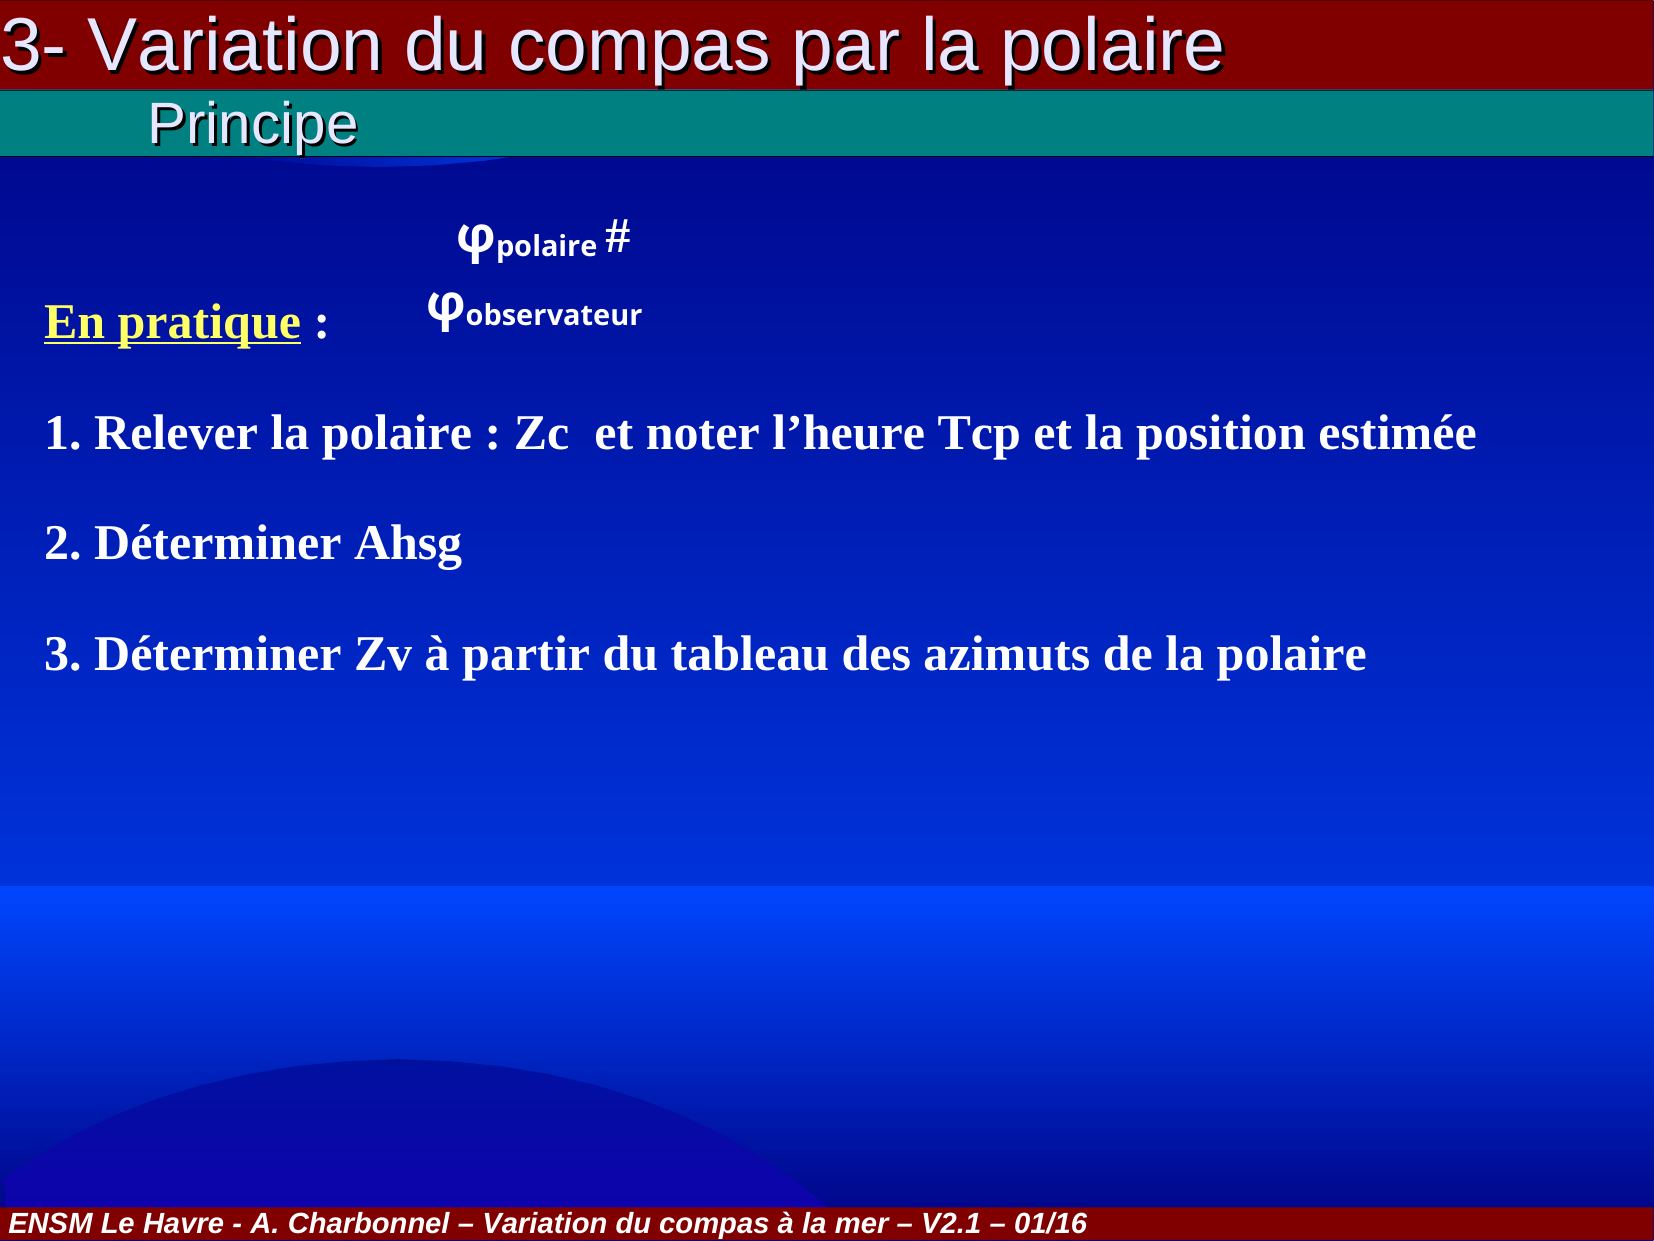

3- Variation du compas par la polaire
# Principe
 φpolaire # φobservateur
En pratique :
 Relever la polaire : Zc et noter l’heure Tcp et la position estimée
 Déterminer Ahsg
 Déterminer Zv à partir du tableau des azimuts de la polaire
 ENSM Le Havre - A. Charbonnel – Variation du compas à la mer – V2.1 – 01/16